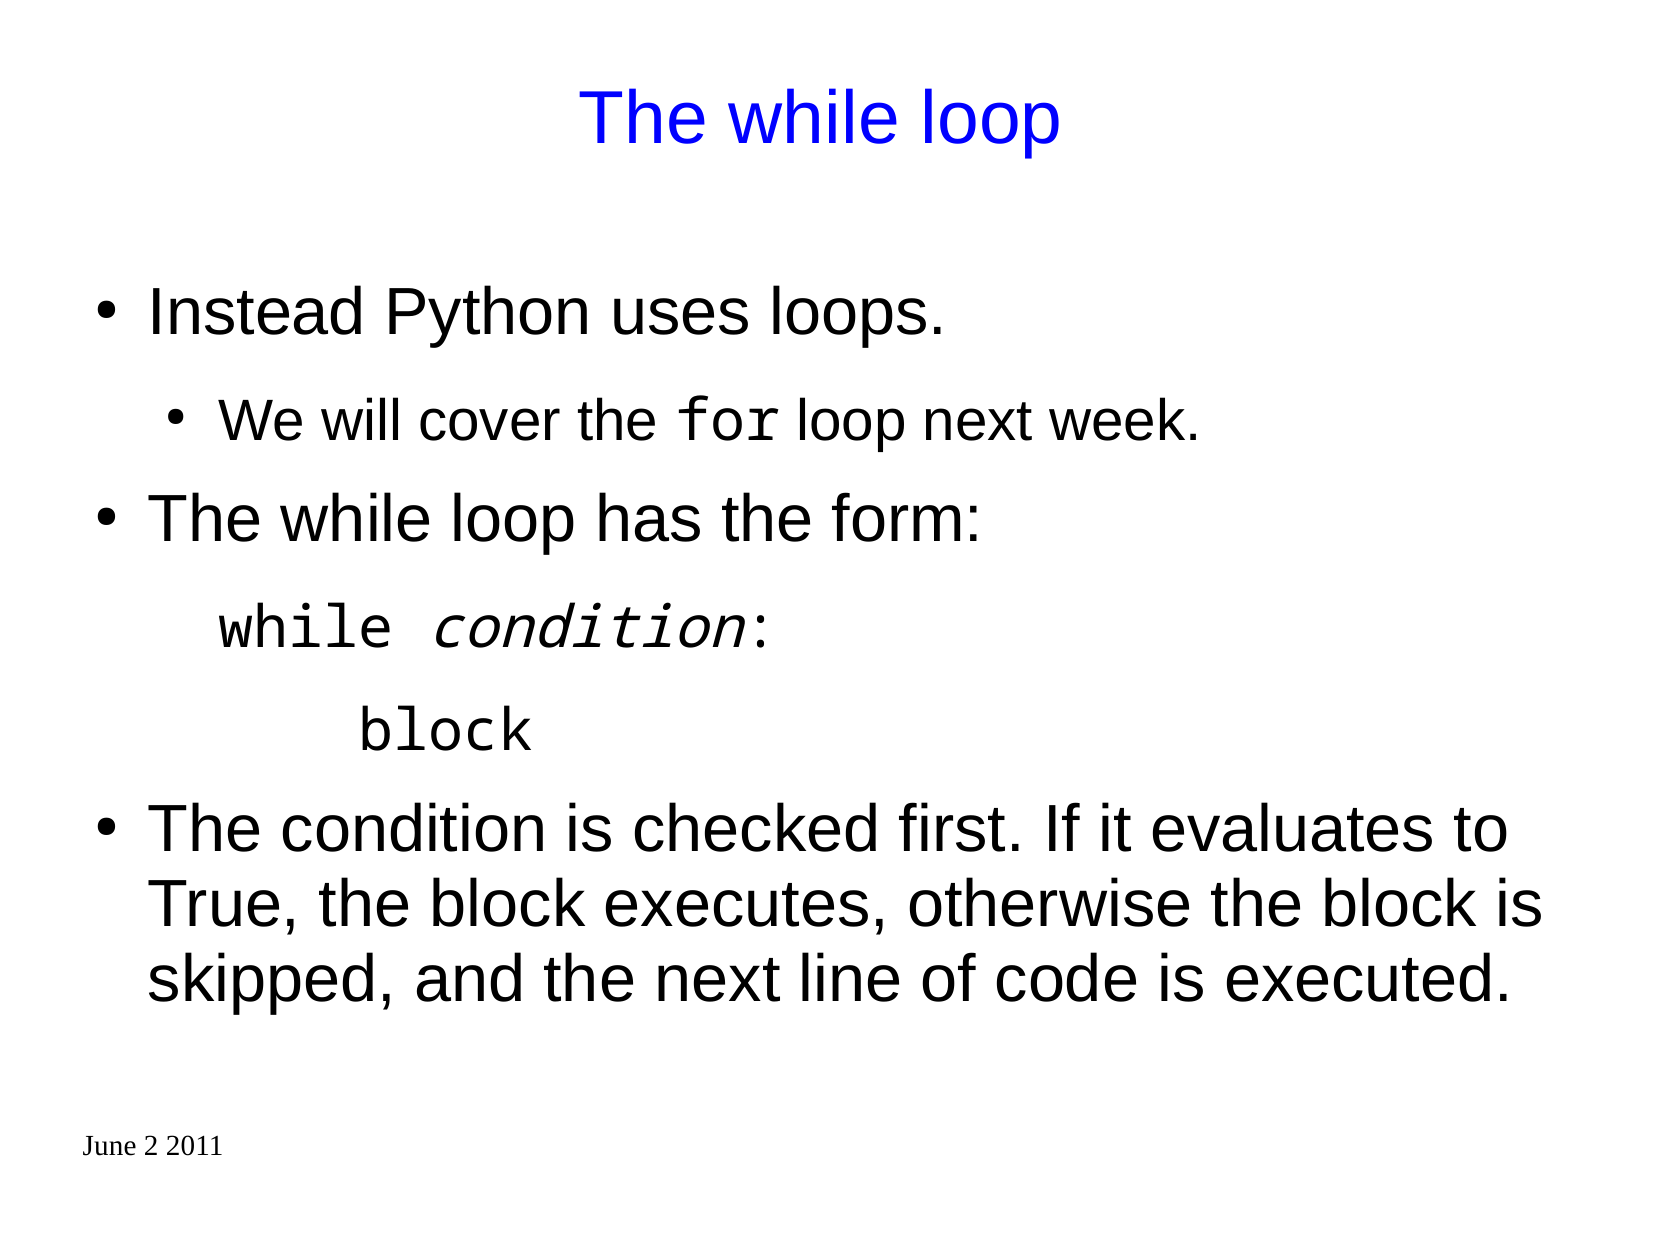

# The while loop
Instead Python uses loops.
We will cover the for loop next week.
The while loop has the form:
while condition:
 block
The condition is checked first. If it evaluates to True, the block executes, otherwise the block is skipped, and the next line of code is executed.
June 2 2011